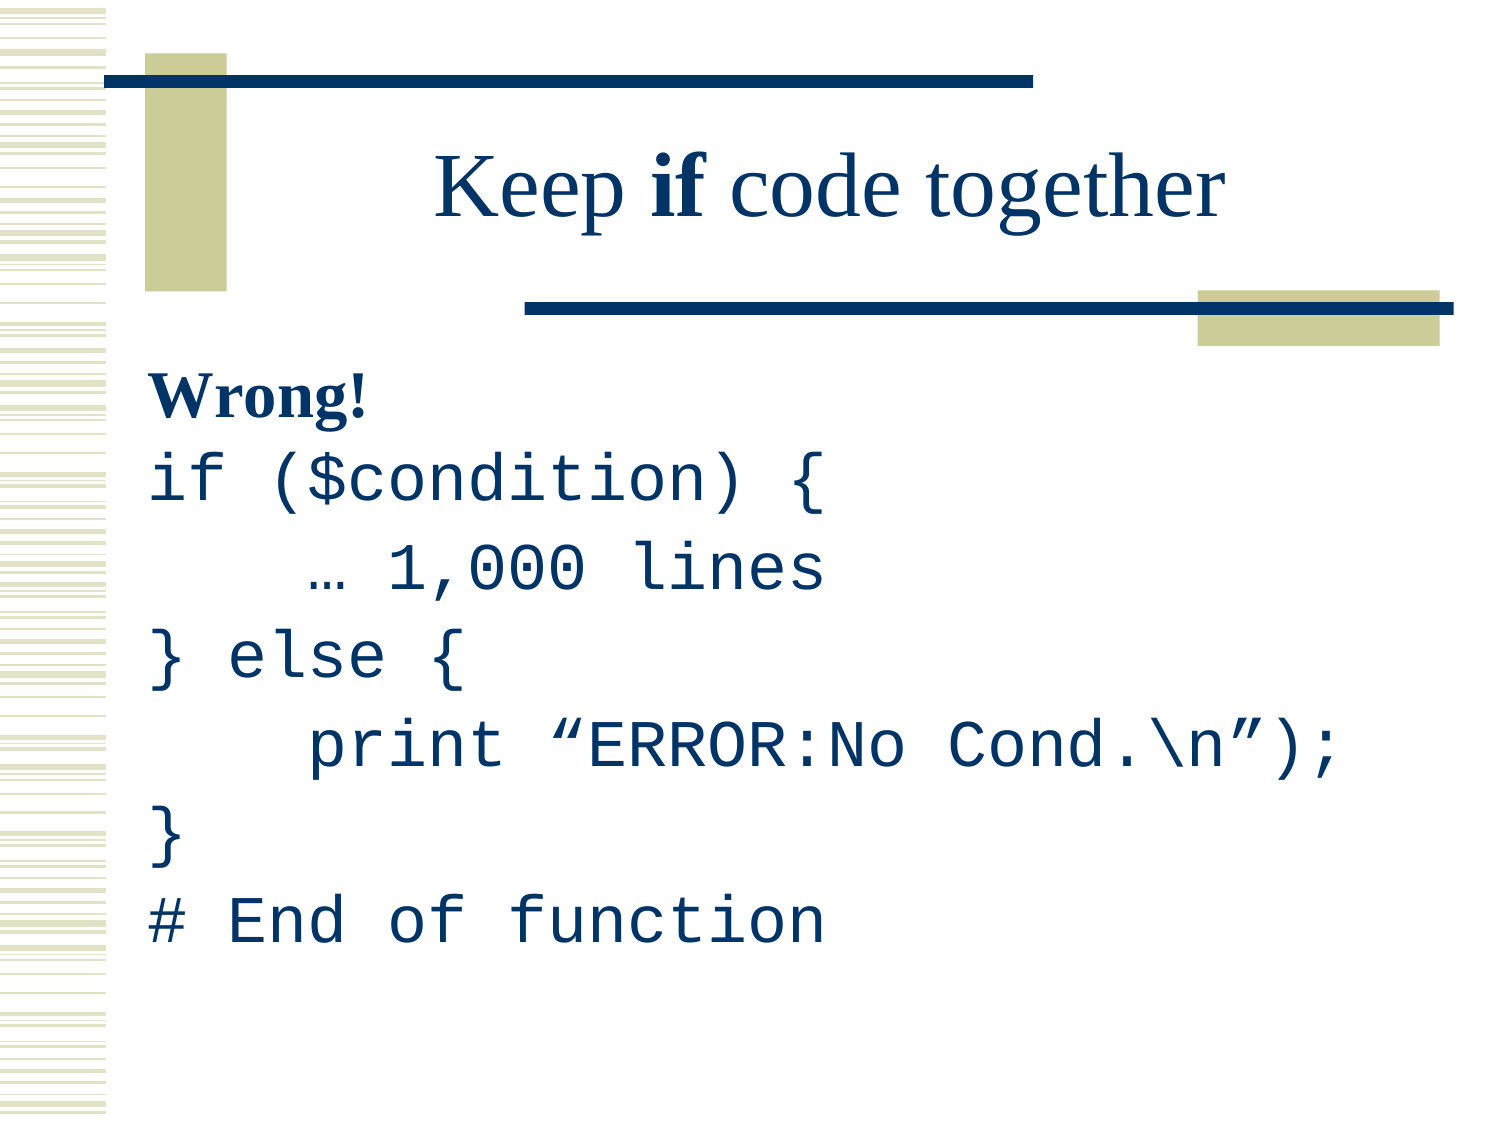

# Keep if code together
Wrong!
if ($condition) {
 … 1,000 lines
} else {
 print “ERROR:No Cond.\n”);
}
# End of function